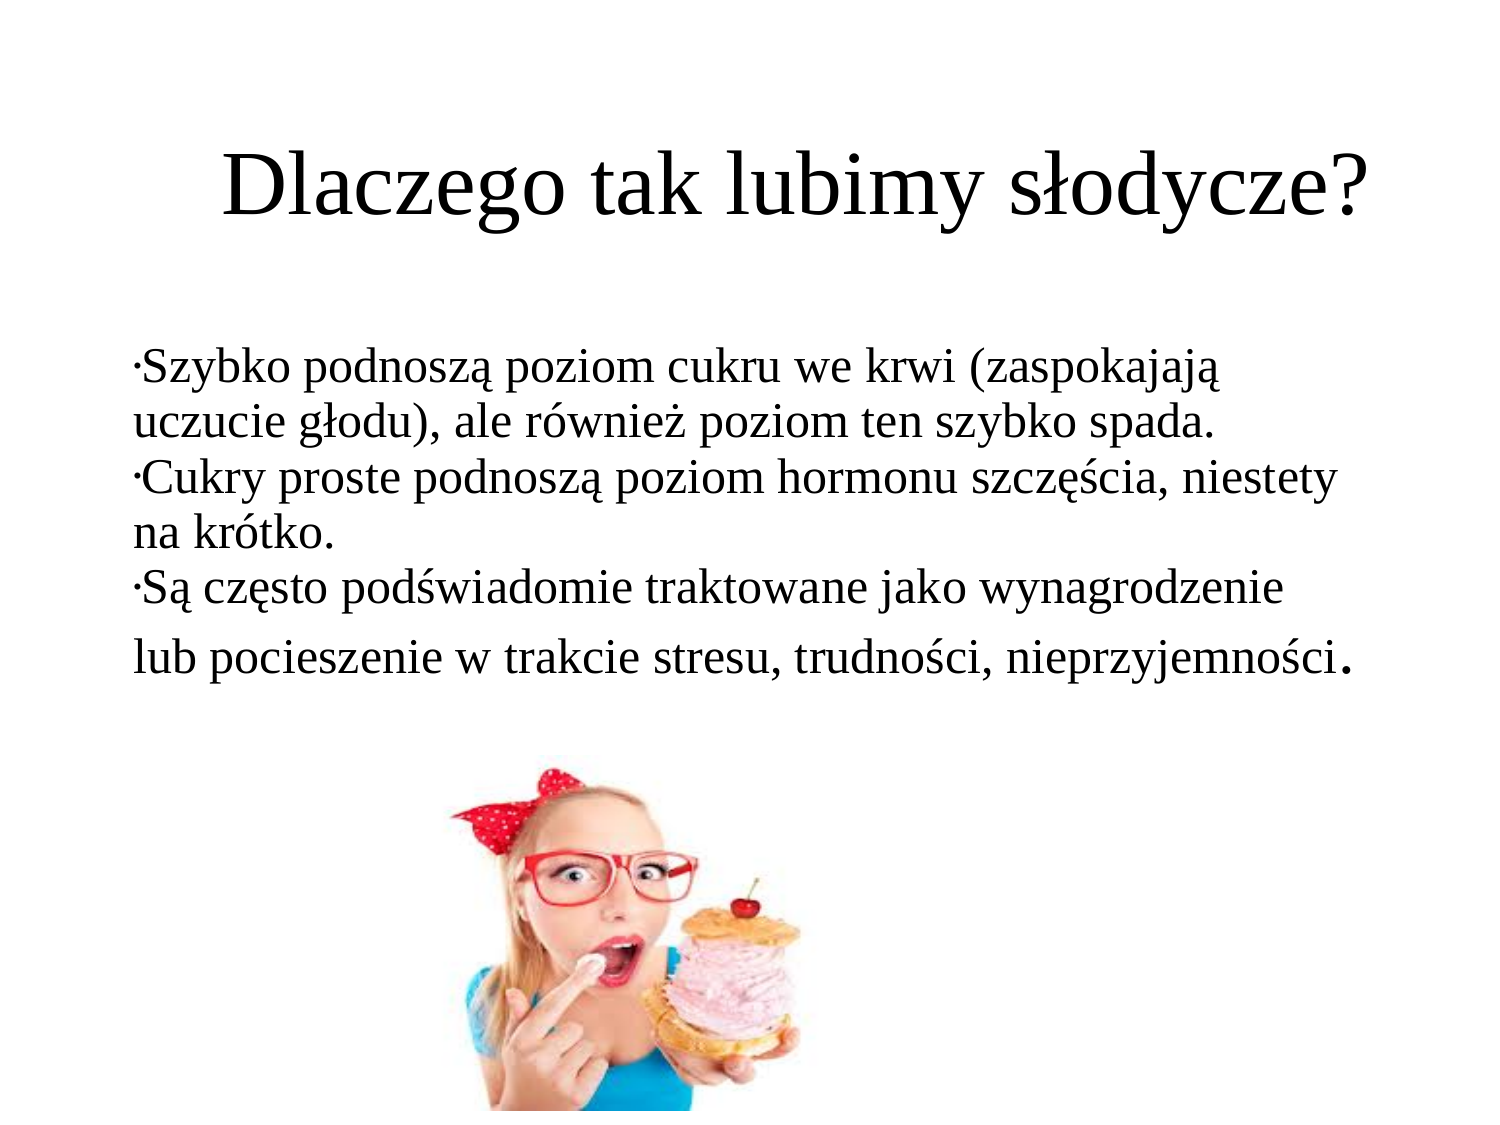

Dlaczego tak lubimy słodycze?
Szybko podnoszą poziom cukru we krwi (zaspokajają uczucie głodu), ale również poziom ten szybko spada.
Cukry proste podnoszą poziom hormonu szczęścia, niestety na krótko.
Są często podświadomie traktowane jako wynagrodzenie
lub pocieszenie w trakcie stresu, trudności, nieprzyjemności.